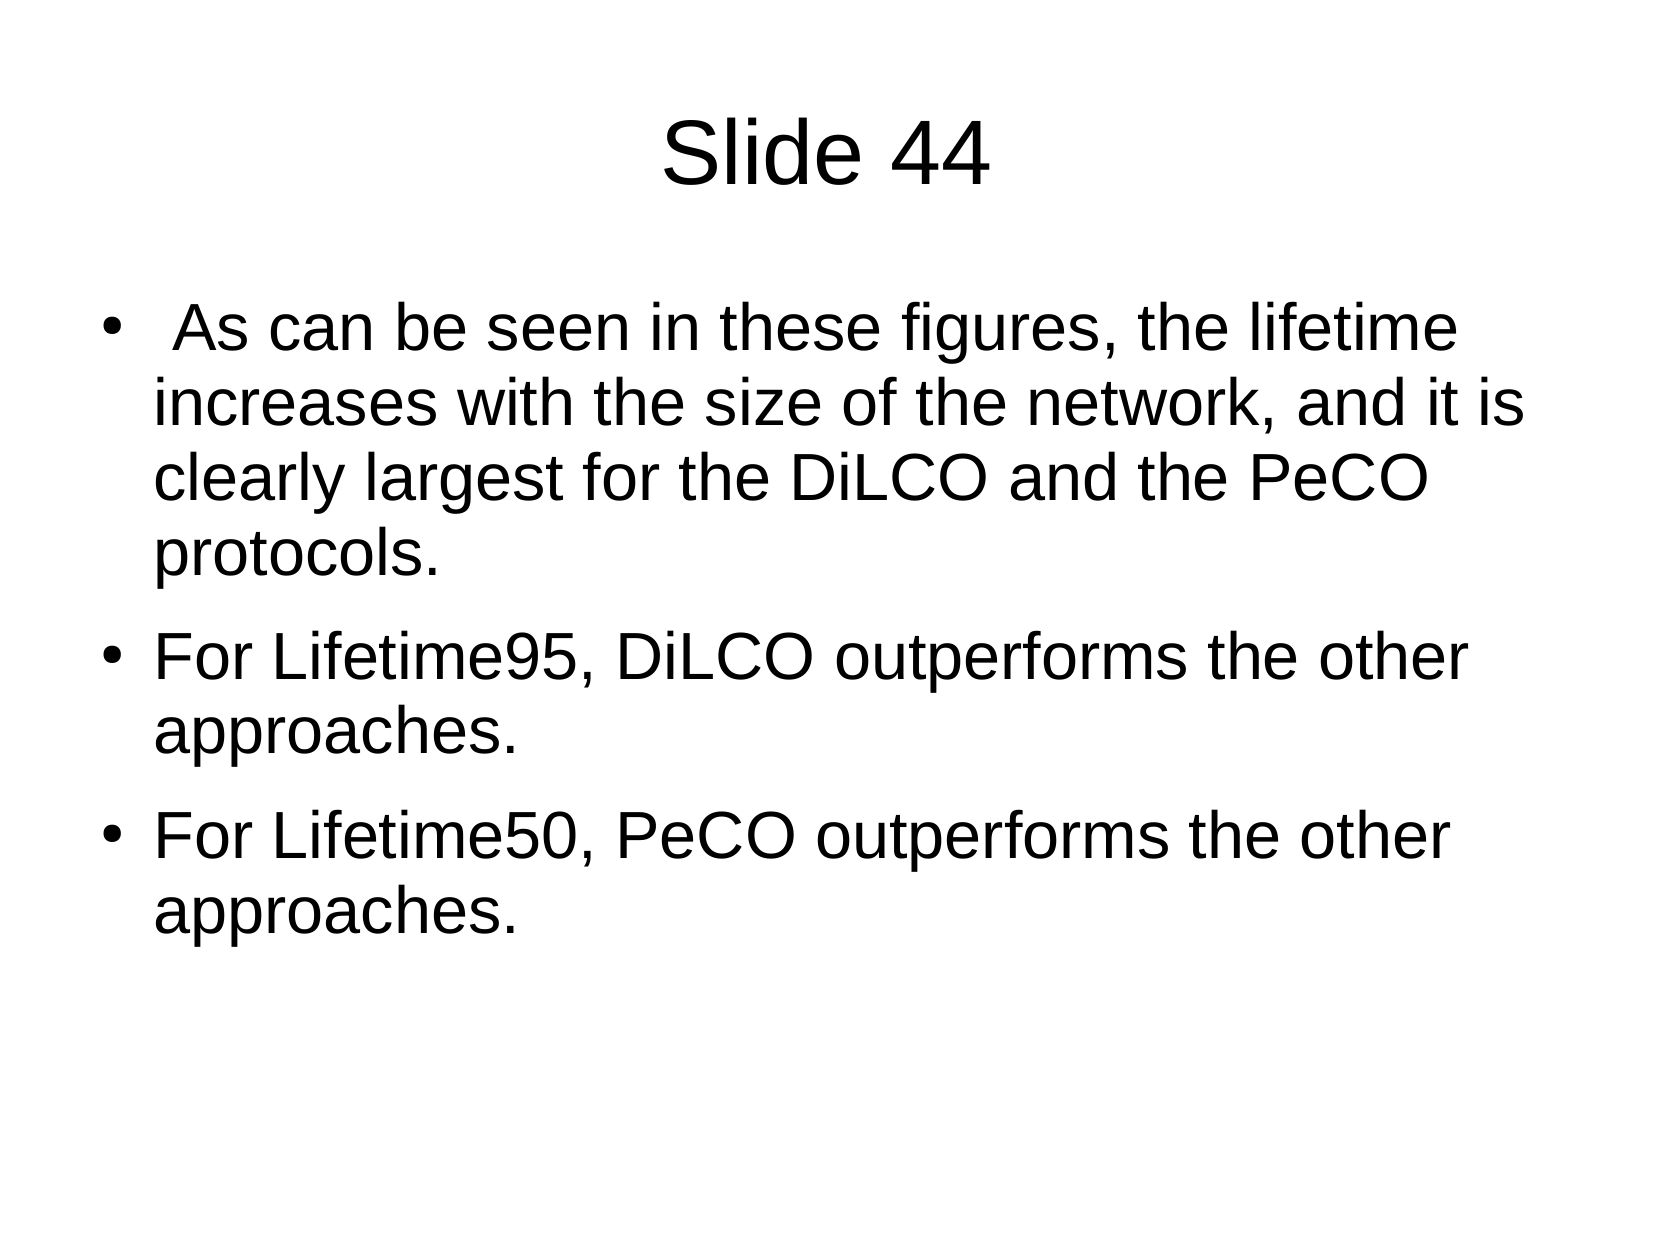

# Slide 44
 As can be seen in these figures, the lifetime increases with the size of the network, and it is clearly largest for the DiLCO and the PeCO protocols.
For Lifetime95, DiLCO outperforms the other approaches.
For Lifetime50, PeCO outperforms the other approaches.